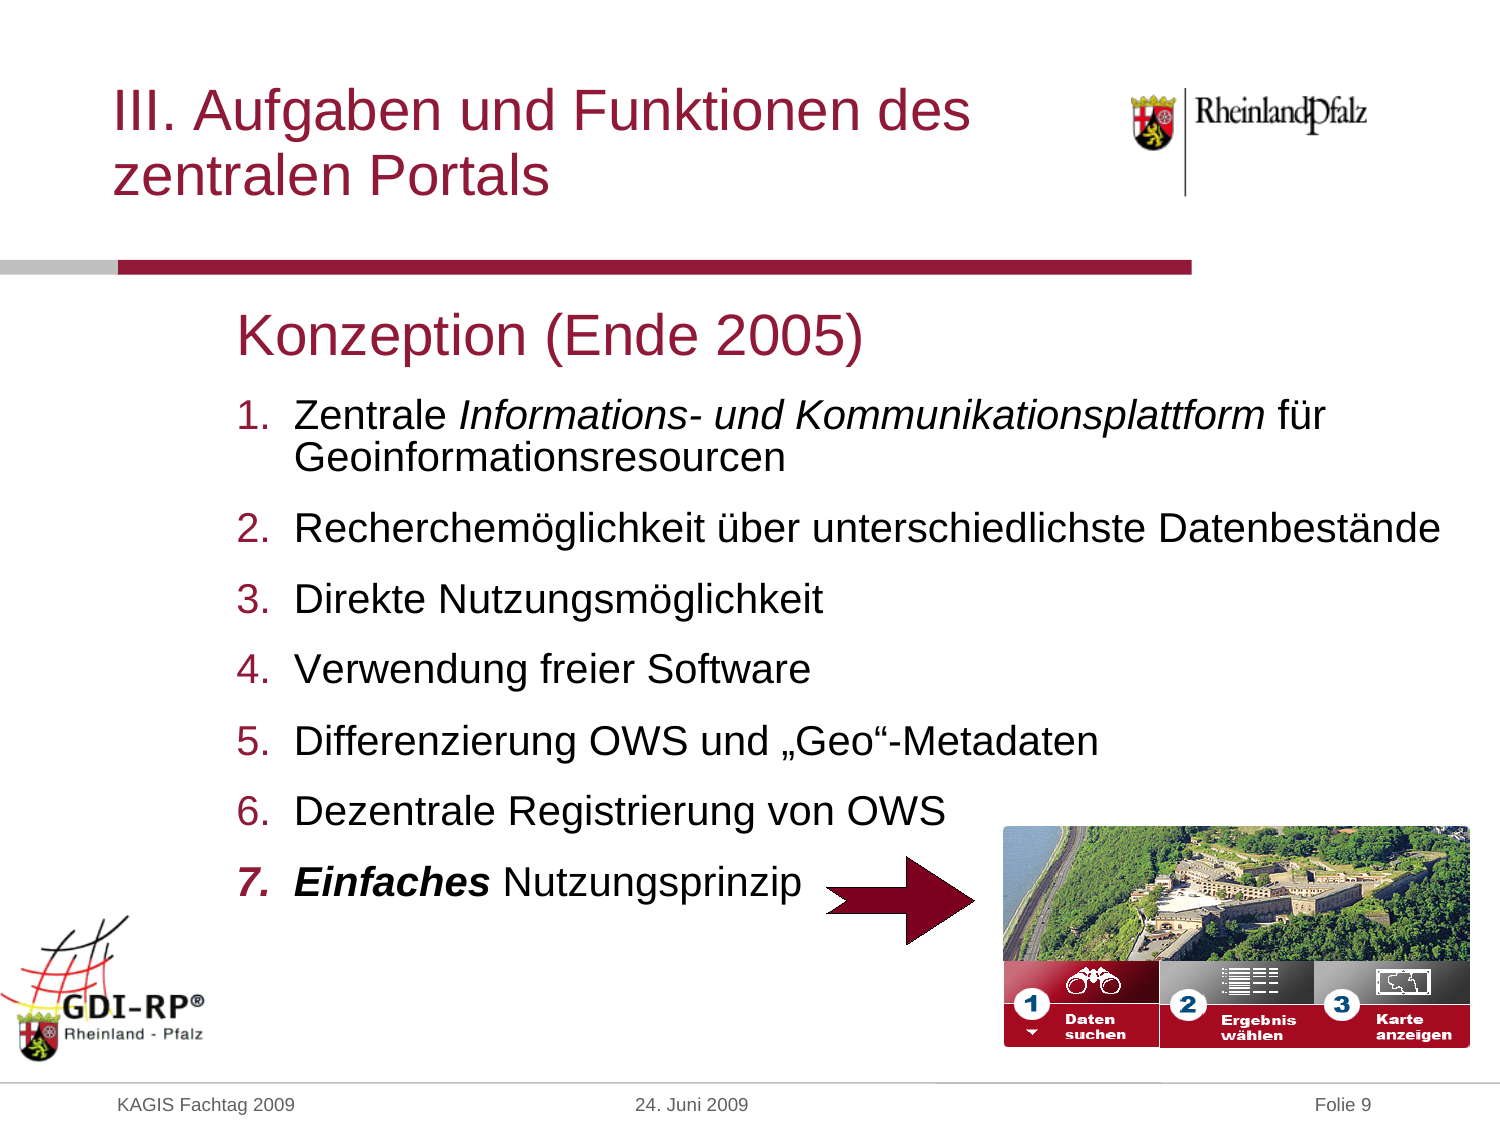

# III. Aufgaben und Funktionen des zentralen Portals
Konzeption (Ende 2005)
Zentrale Informations- und Kommunikationsplattform für Geoinformationsresourcen
Recherchemöglichkeit über unterschiedlichste Datenbestände
Direkte Nutzungsmöglichkeit
Verwendung freier Software
Differenzierung OWS und „Geo“-Metadaten
Dezentrale Registrierung von OWS
Einfaches Nutzungsprinzip